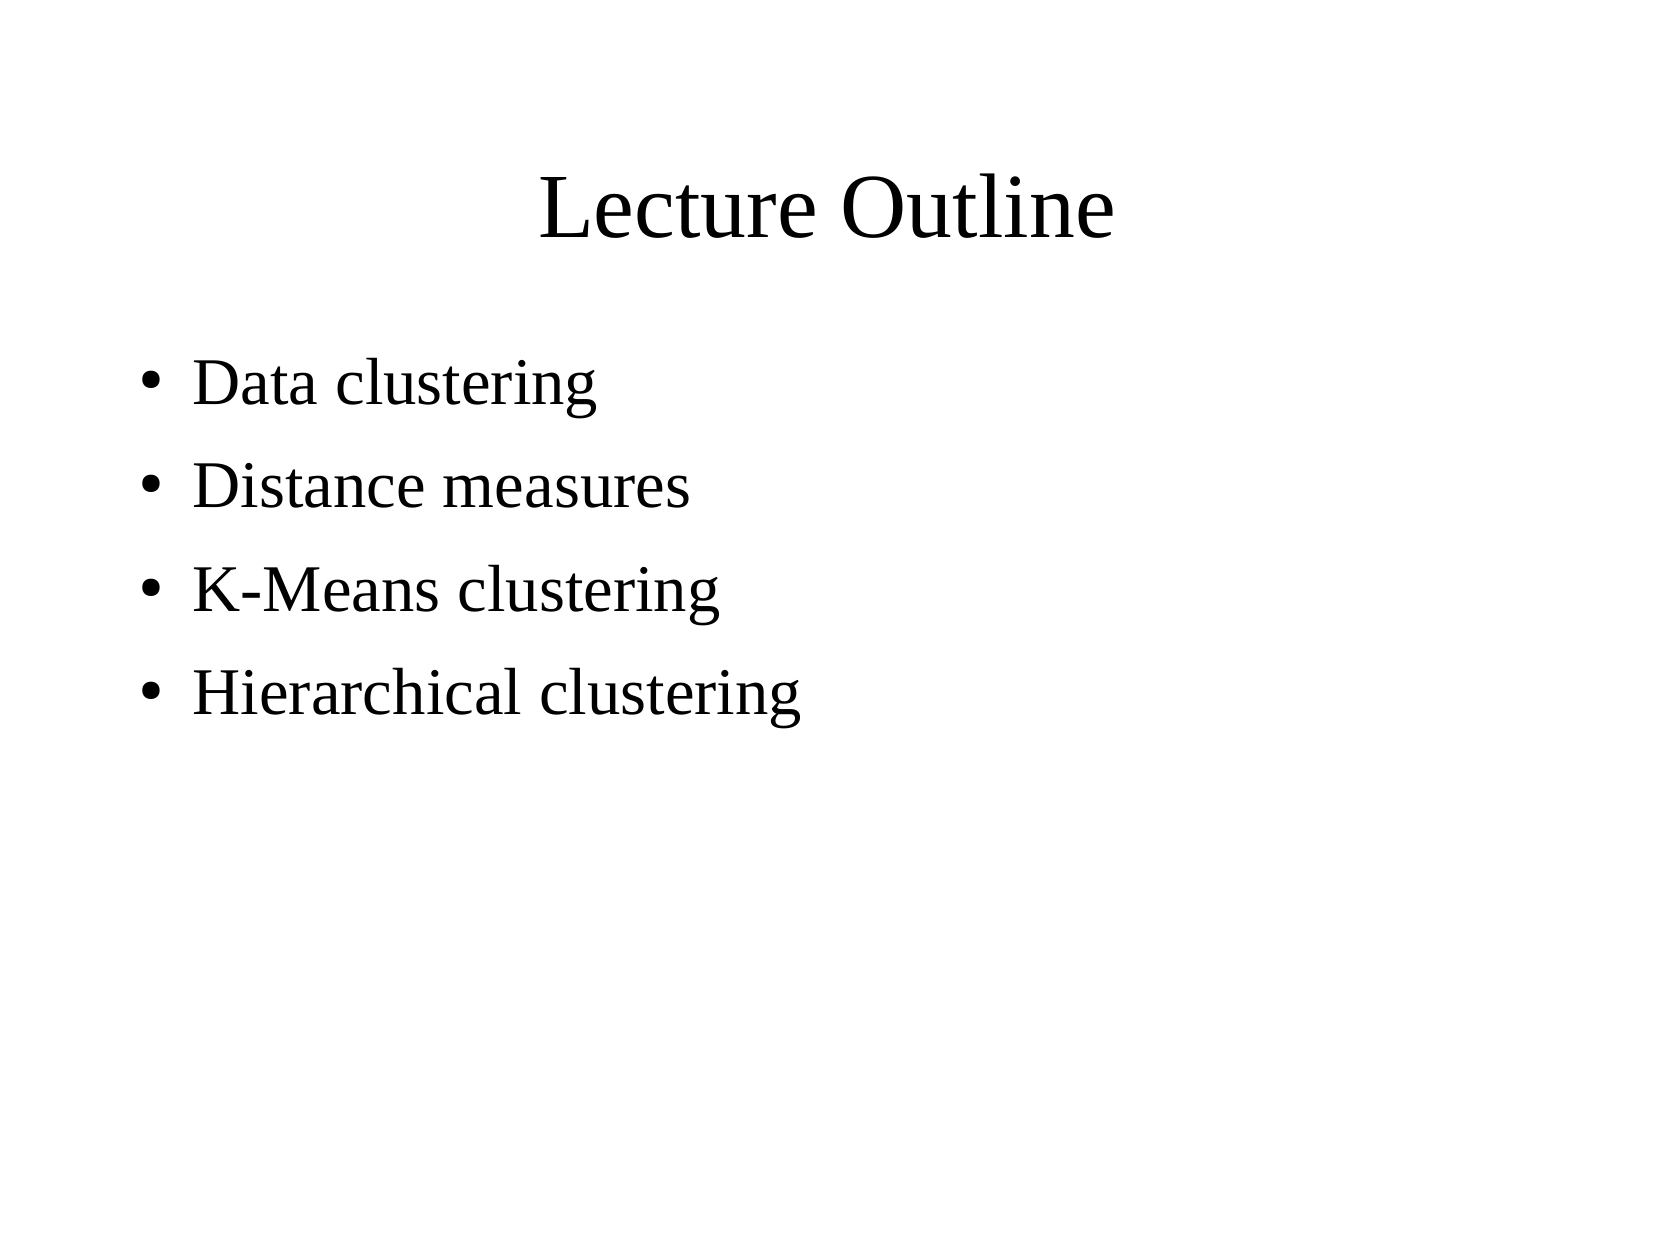

# Lecture Outline
Data clustering
Distance measures
K-Means clustering
Hierarchical clustering